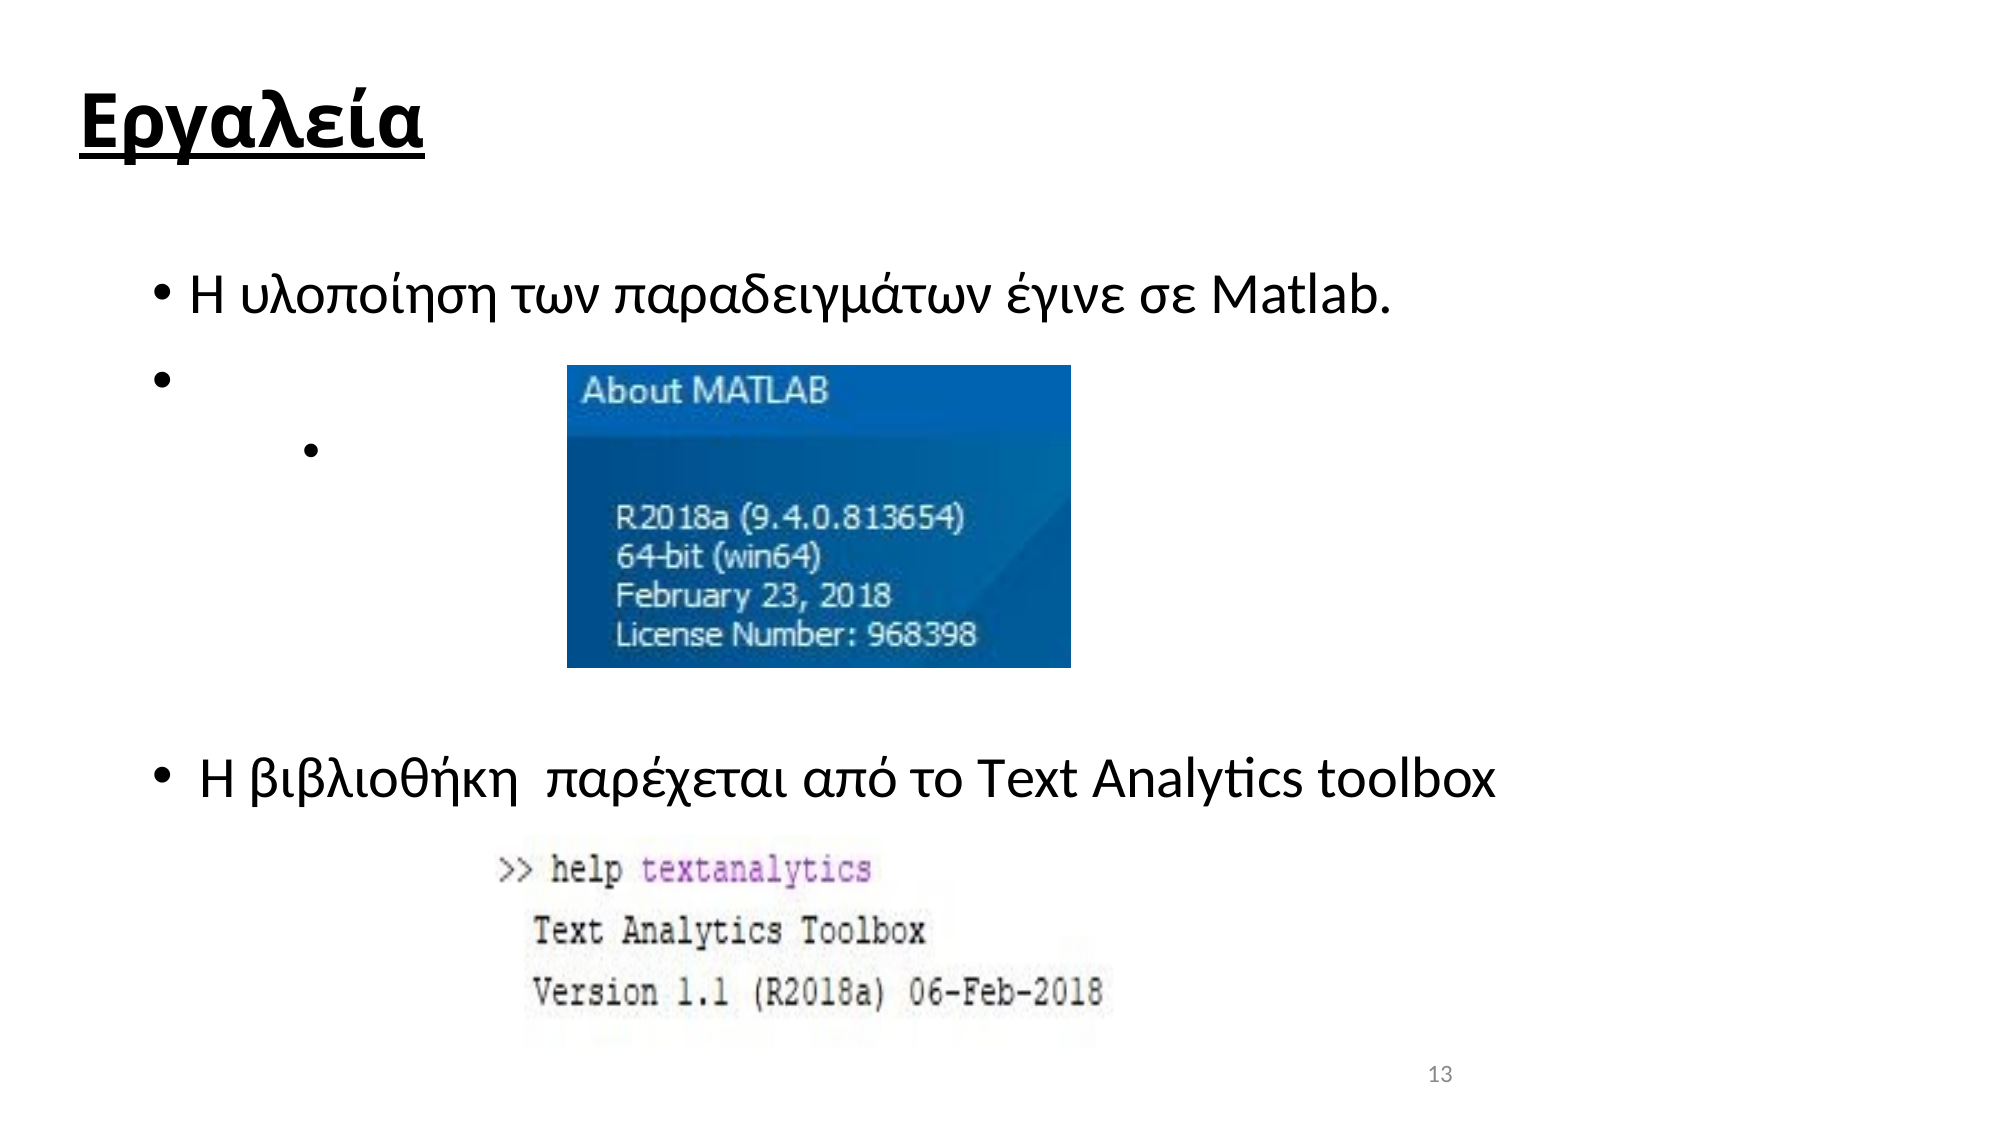

# Εργαλεία
Η υλοποίηση των παραδειγμάτων έγινε σε Matlab.
Η βιβλιοθήκη παρέχεται από το Text Analytics toolbox